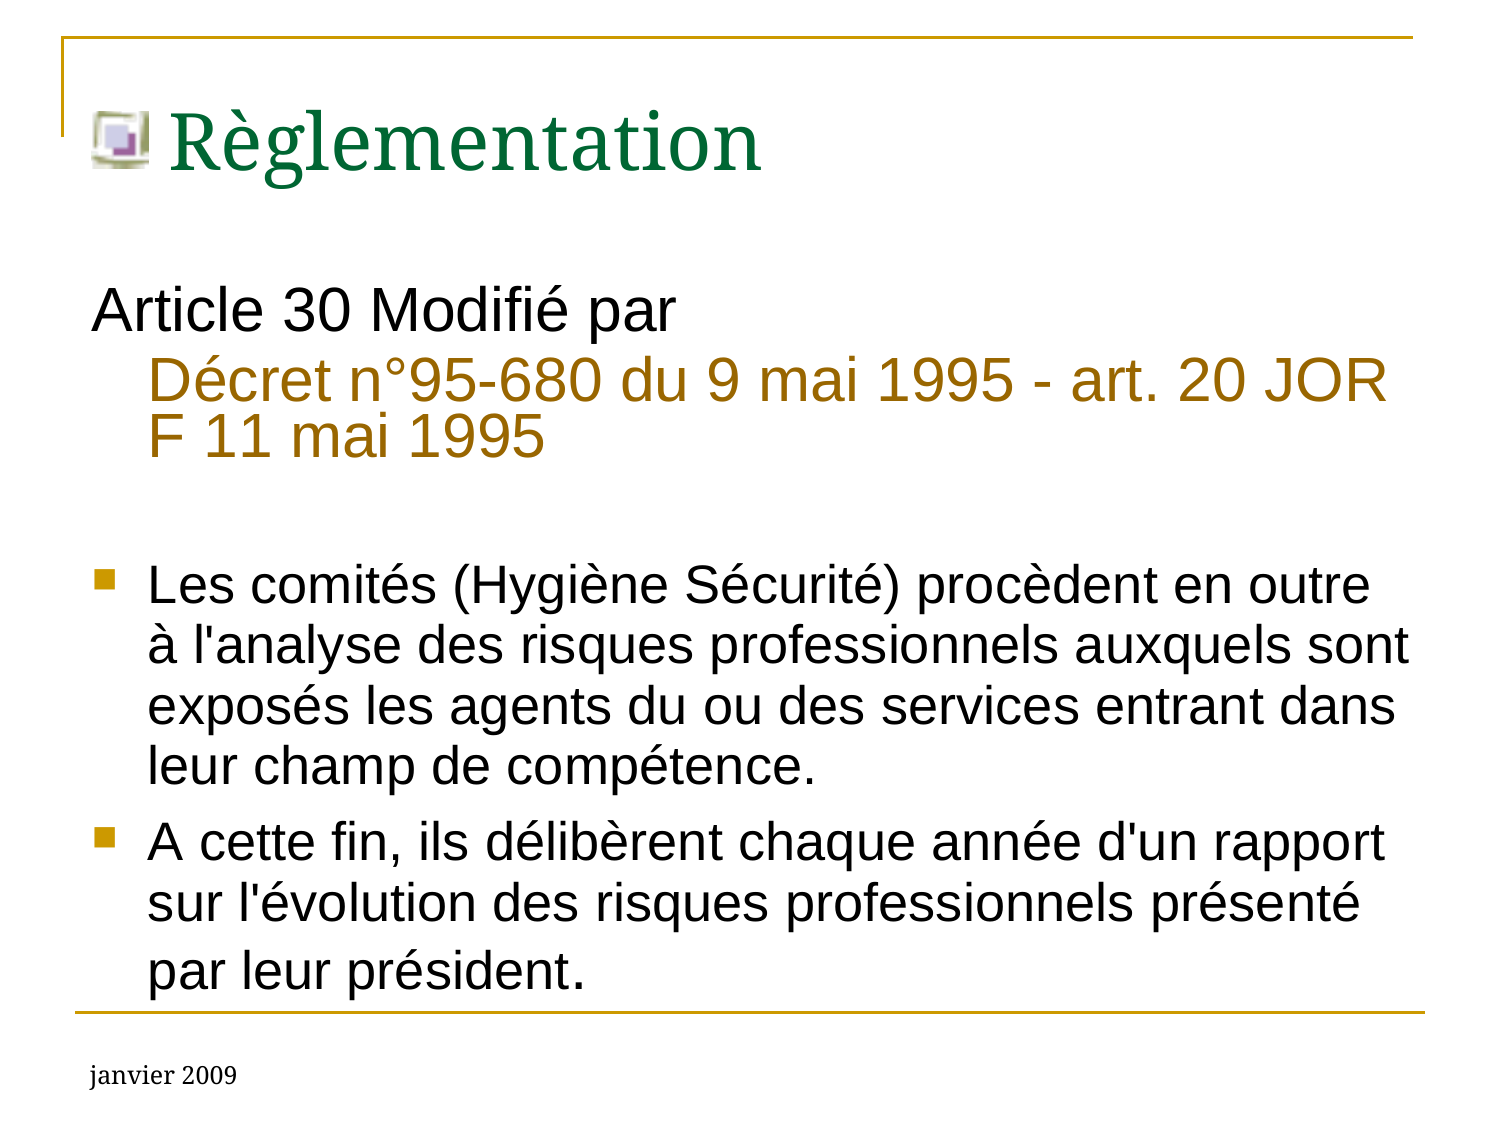

# Règlementation
Article 30 Modifié par Décret n°95-680 du 9 mai 1995 - art. 20 JORF 11 mai 1995
Les comités (Hygiène Sécurité) procèdent en outre à l'analyse des risques professionnels auxquels sont exposés les agents du ou des services entrant dans leur champ de compétence.
A cette fin, ils délibèrent chaque année d'un rapport sur l'évolution des risques professionnels présenté par leur président.
janvier 2009